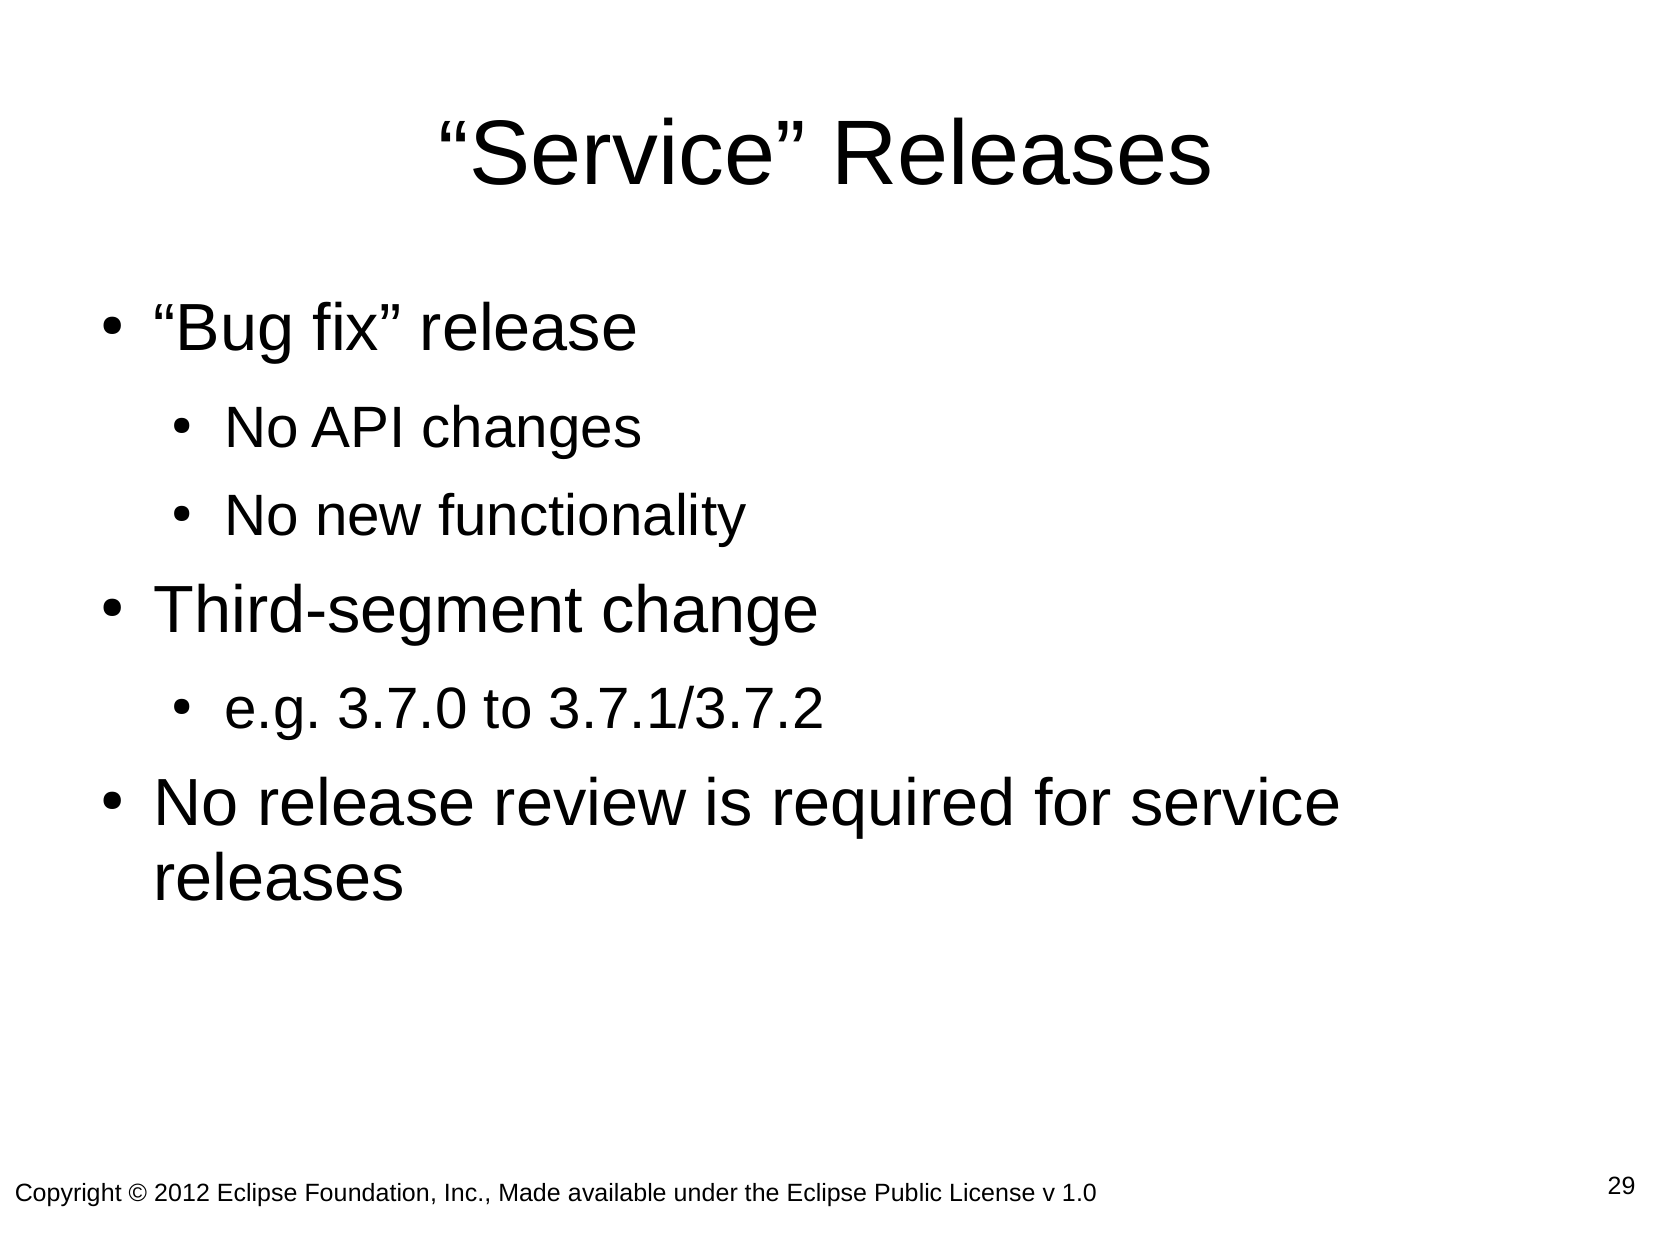

# “Service” Releases
“Bug fix” release
No API changes
No new functionality
Third-segment change
e.g. 3.7.0 to 3.7.1/3.7.2
No release review is required for service releases
29